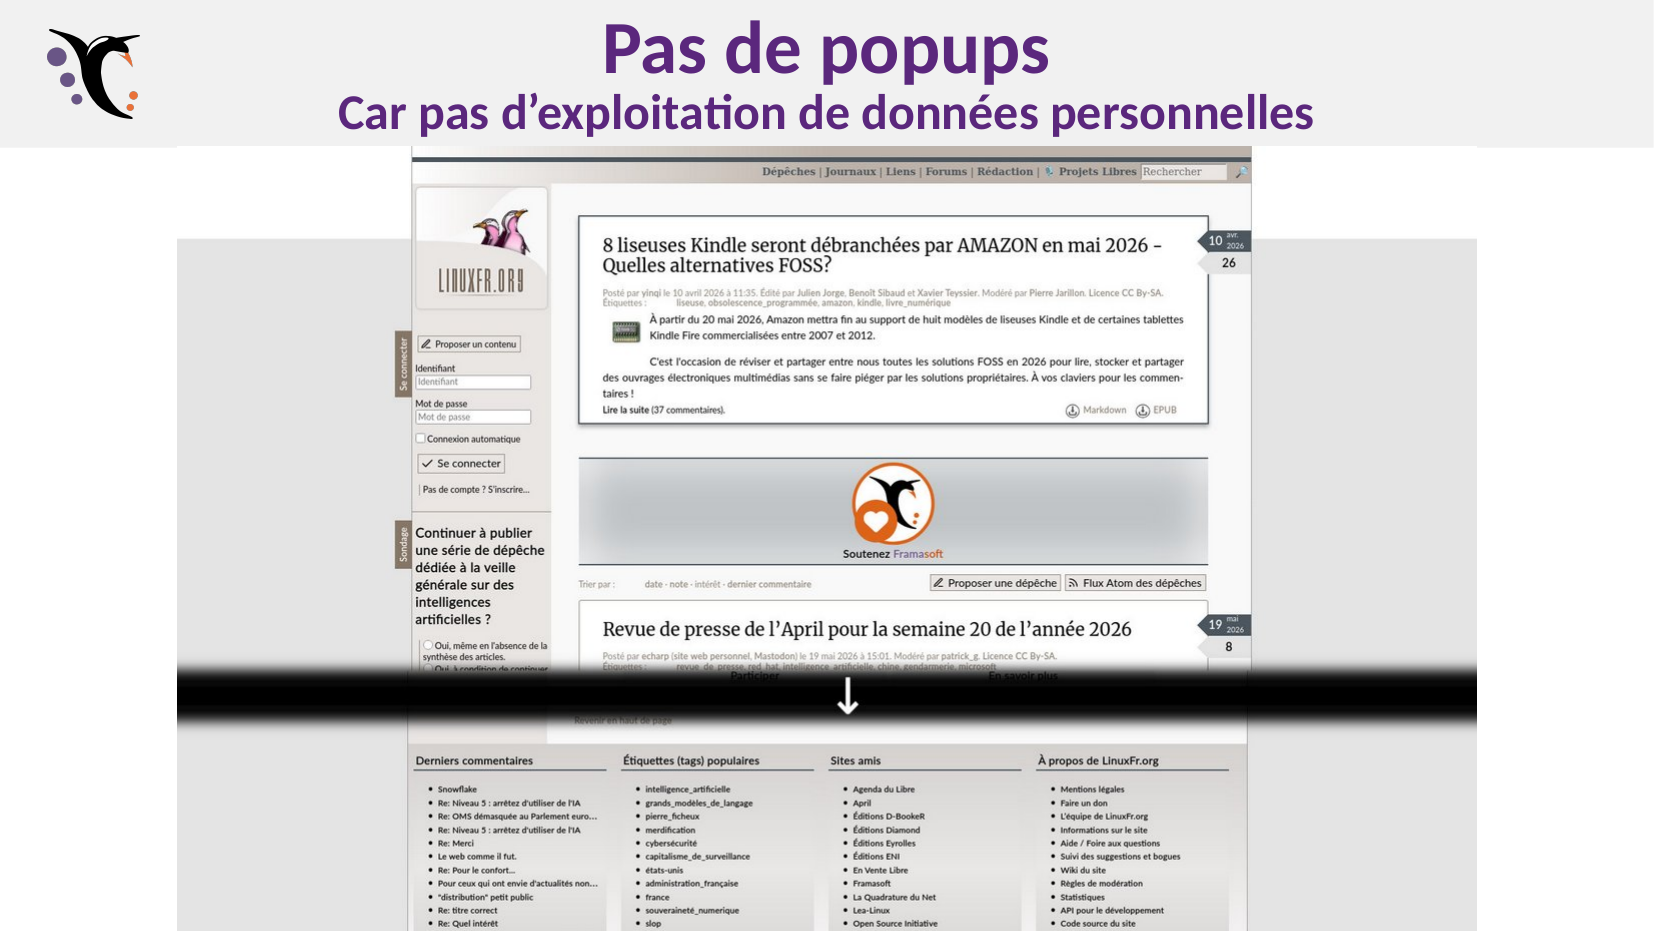

# Pas de popups Car pas d’exploitation de données personnelles